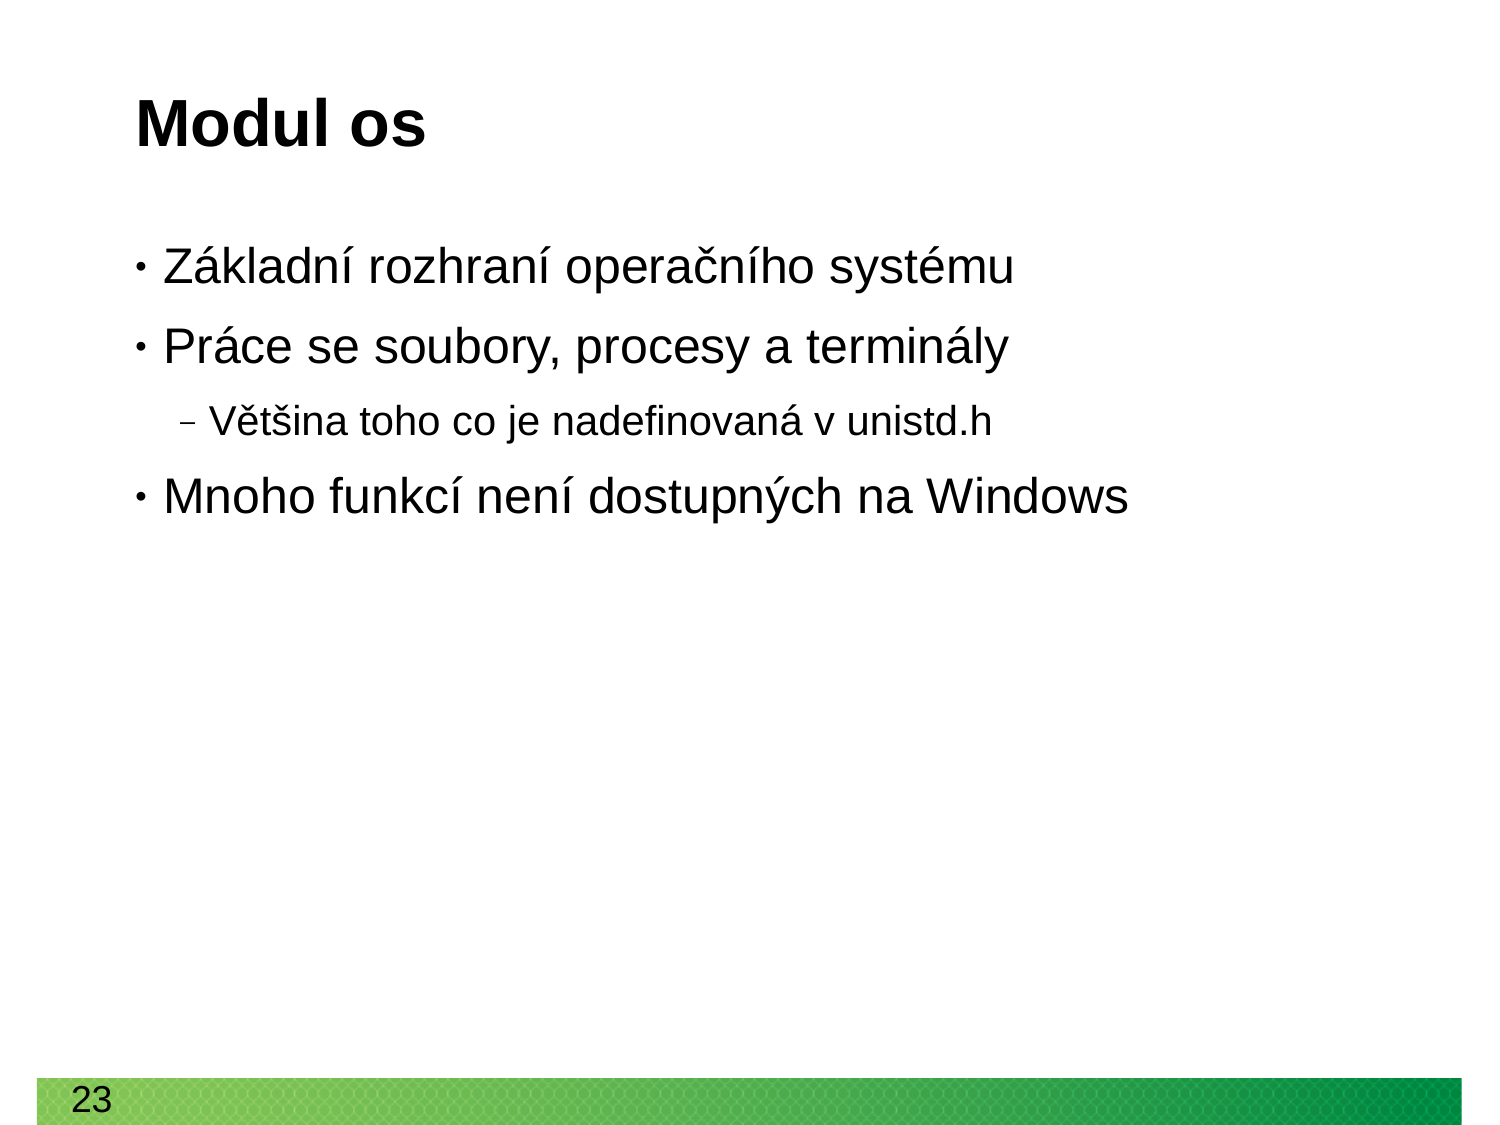

# Modul os
Základní rozhraní operačního systému
Práce se soubory, procesy a terminály
Většina toho co je nadefinovaná v unistd.h
Mnoho funkcí není dostupných na Windows